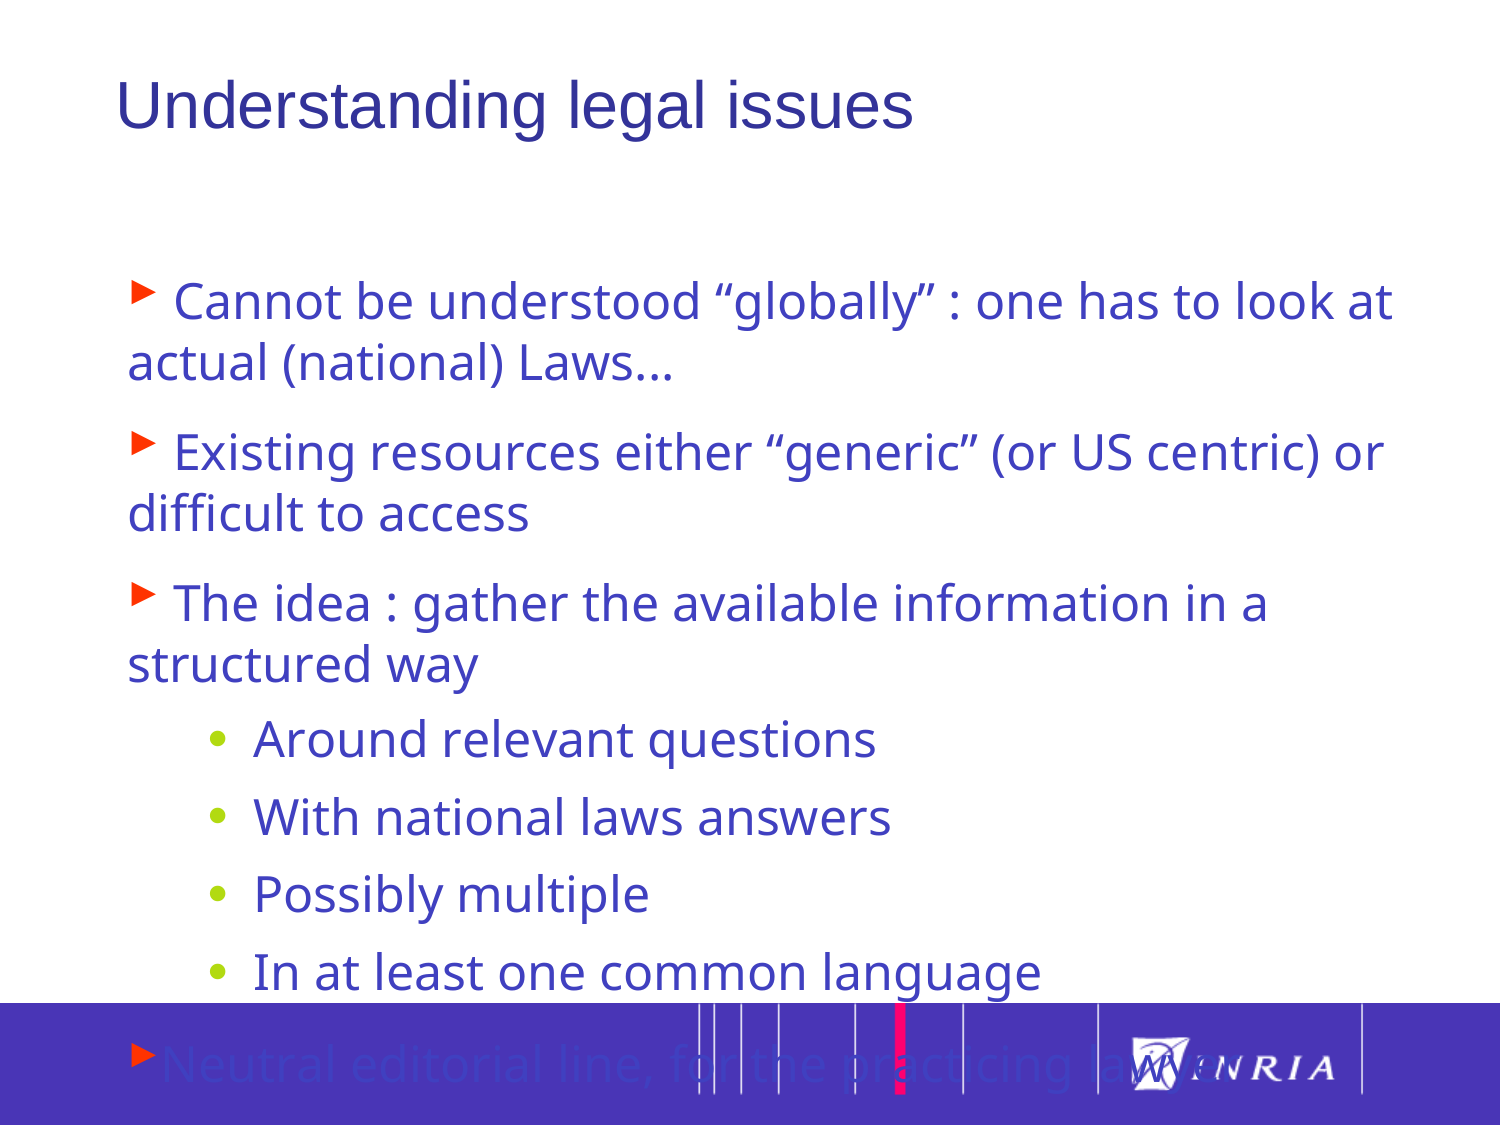

# Understanding legal issues
 Cannot be understood “globally” : one has to look at actual (national) Laws...
 Existing resources either “generic” (or US centric) or difficult to access
 The idea : gather the available information in a structured way
Around relevant questions
With national laws answers
Possibly multiple
In at least one common language
Neutral editorial line, for the practicing lawyer